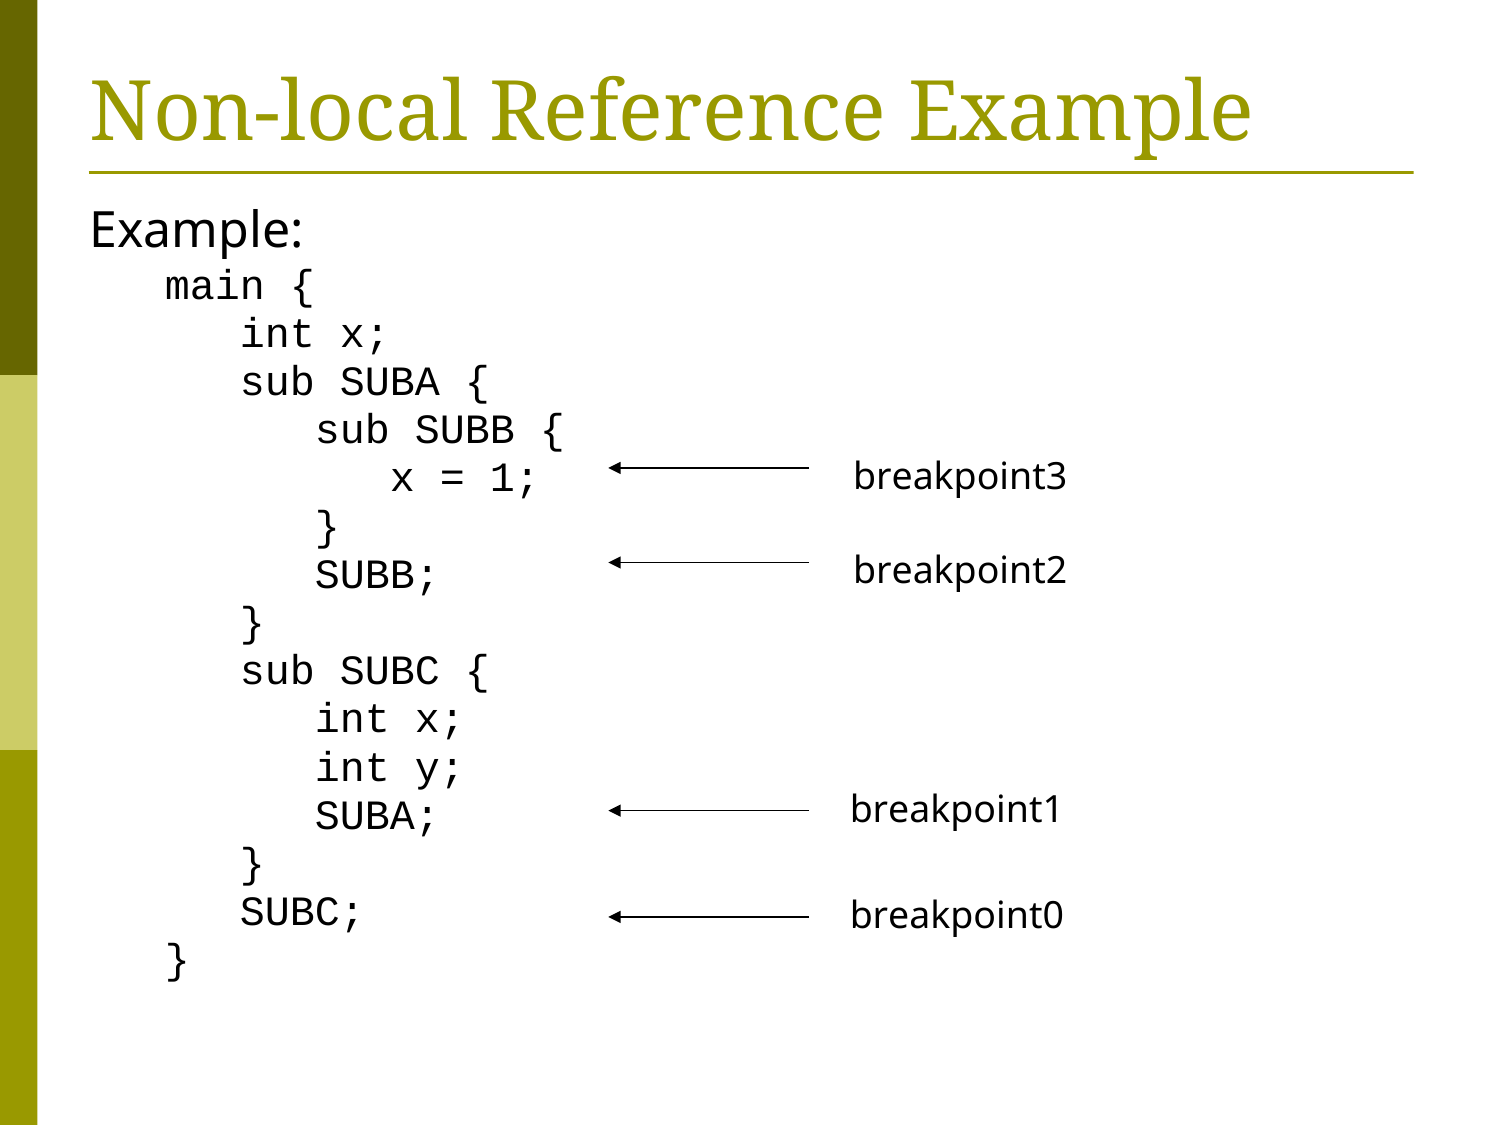

# Non-local Reference Example
Example:
main {
 int x;
 sub SUBA {
 sub SUBB {
 x = 1;
 }
 SUBB;
 }
 sub SUBC {
 int x;
 int y;
 SUBA;
 }
 SUBC;
}
breakpoint3
breakpoint2
breakpoint1
breakpoint0